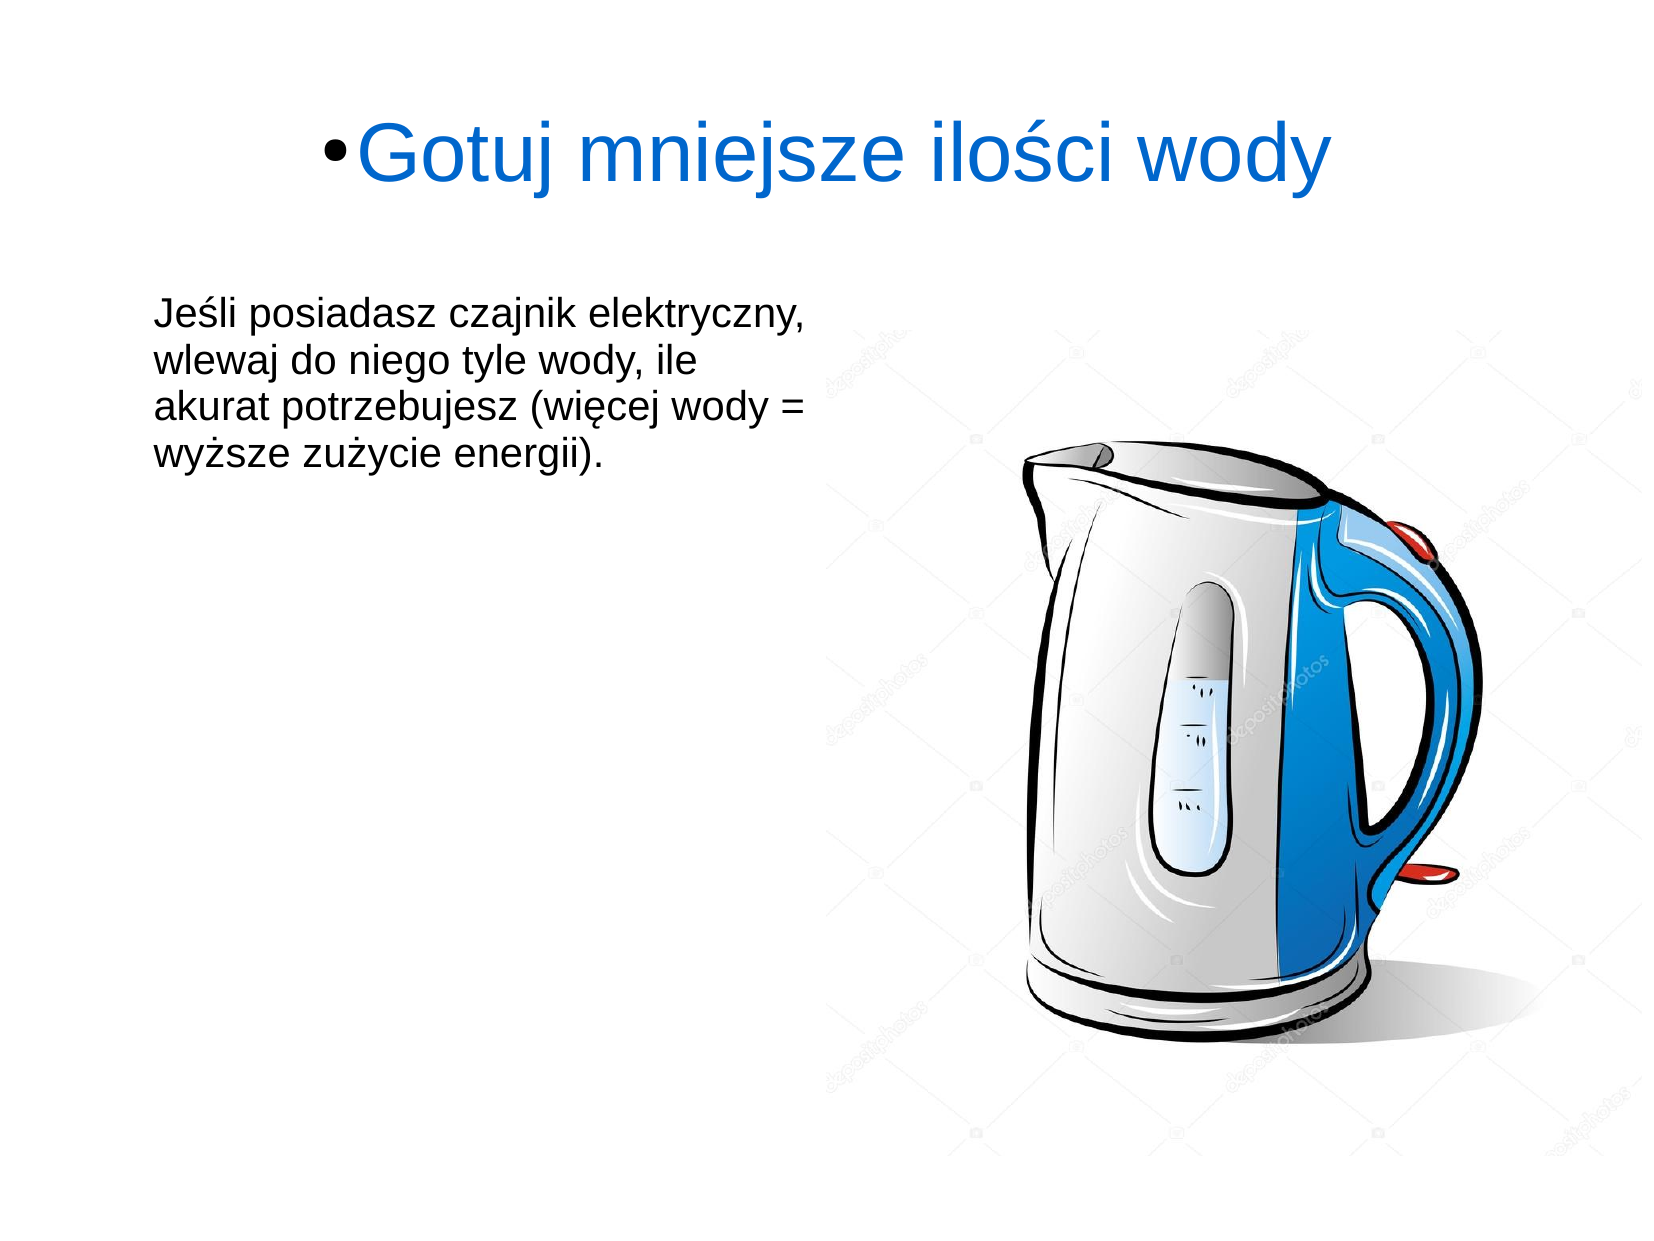

# Gotuj mniejsze ilości wody
Jeśli posiadasz czajnik elektryczny, wlewaj do niego tyle wody, ile akurat potrzebujesz (więcej wody = wyższe zużycie energii).